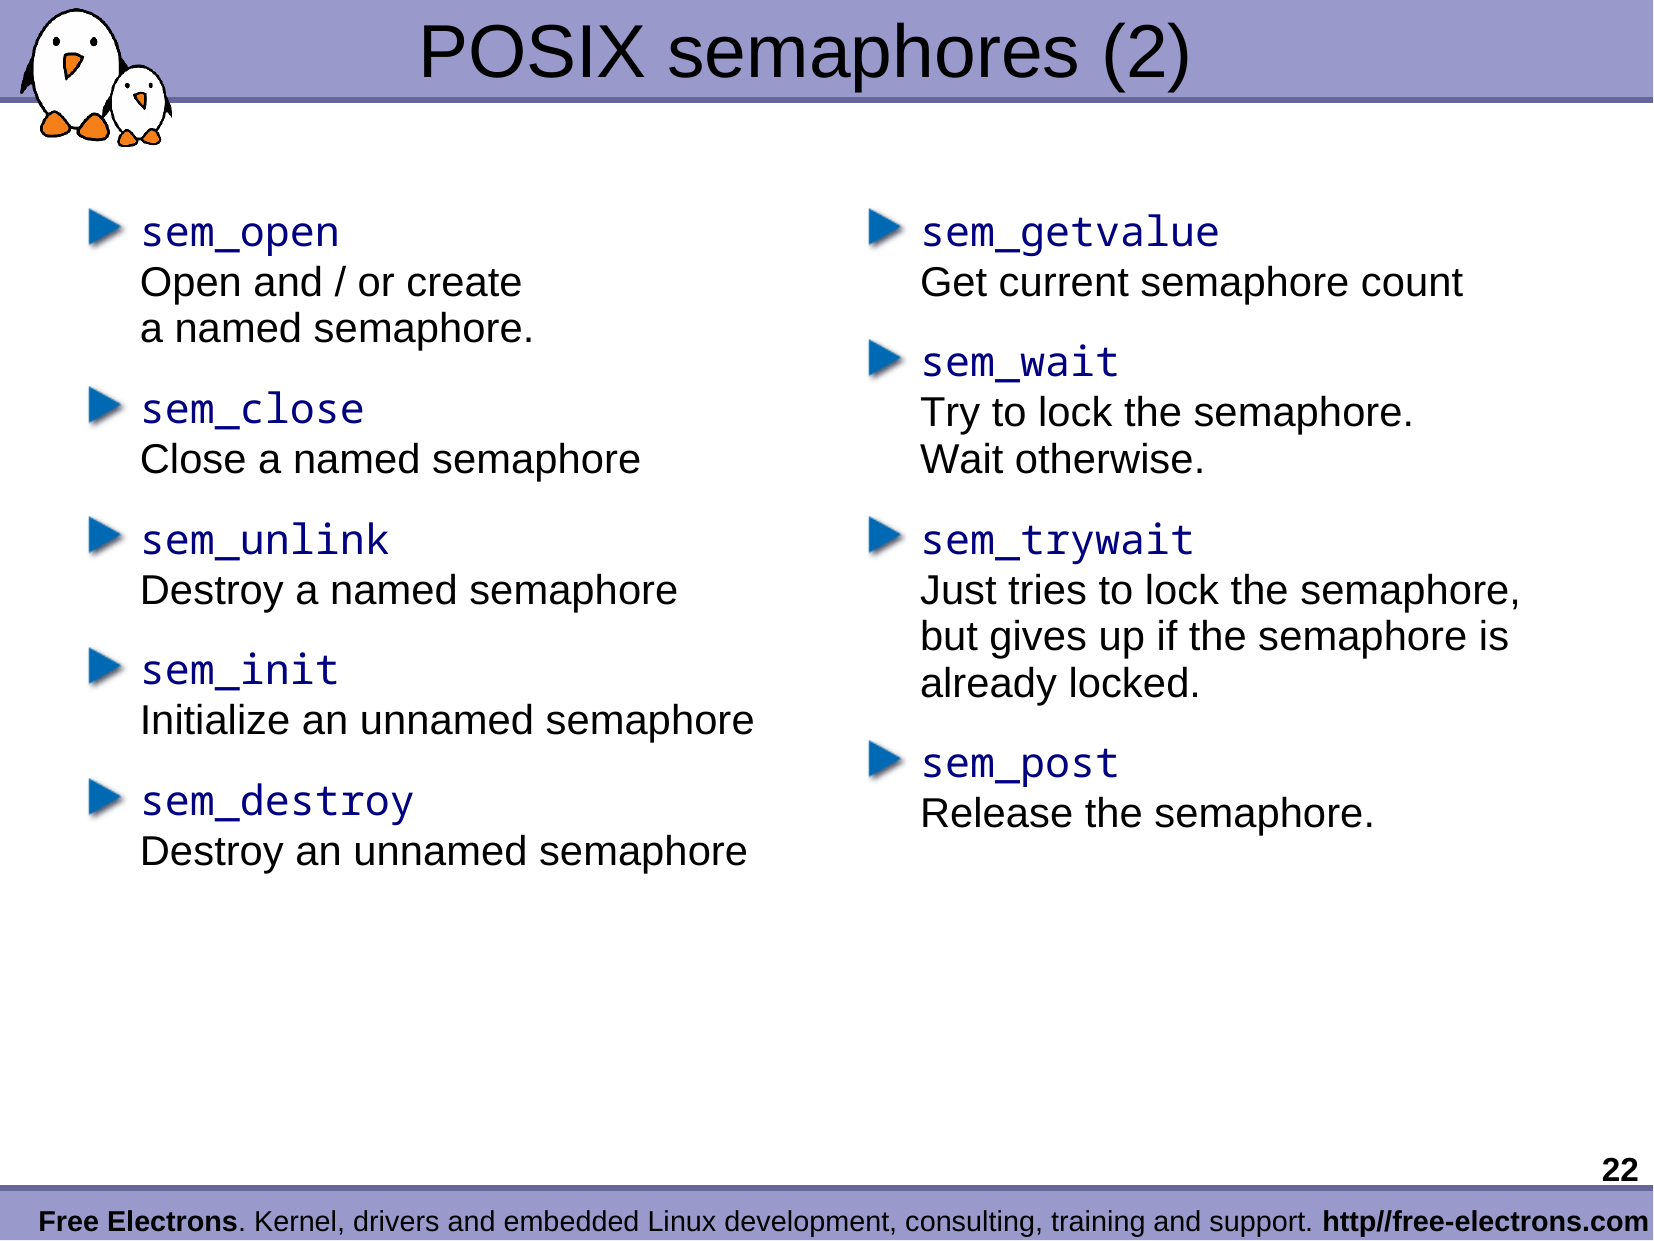

# POSIX semaphores (2)
sem_open
Open and / or create
a named semaphore.
sem_close
Close a named semaphore
sem_unlink
Destroy a named semaphore
sem_init
Initialize an unnamed semaphore
sem_destroy
Destroy an unnamed semaphore
sem_getvalue
Get current semaphore count
sem_wait
Try to lock the semaphore.
Wait otherwise.
sem_trywait
Just tries to lock the semaphore,
but gives up if the semaphore is
already locked.
sem_post
Release the semaphore.